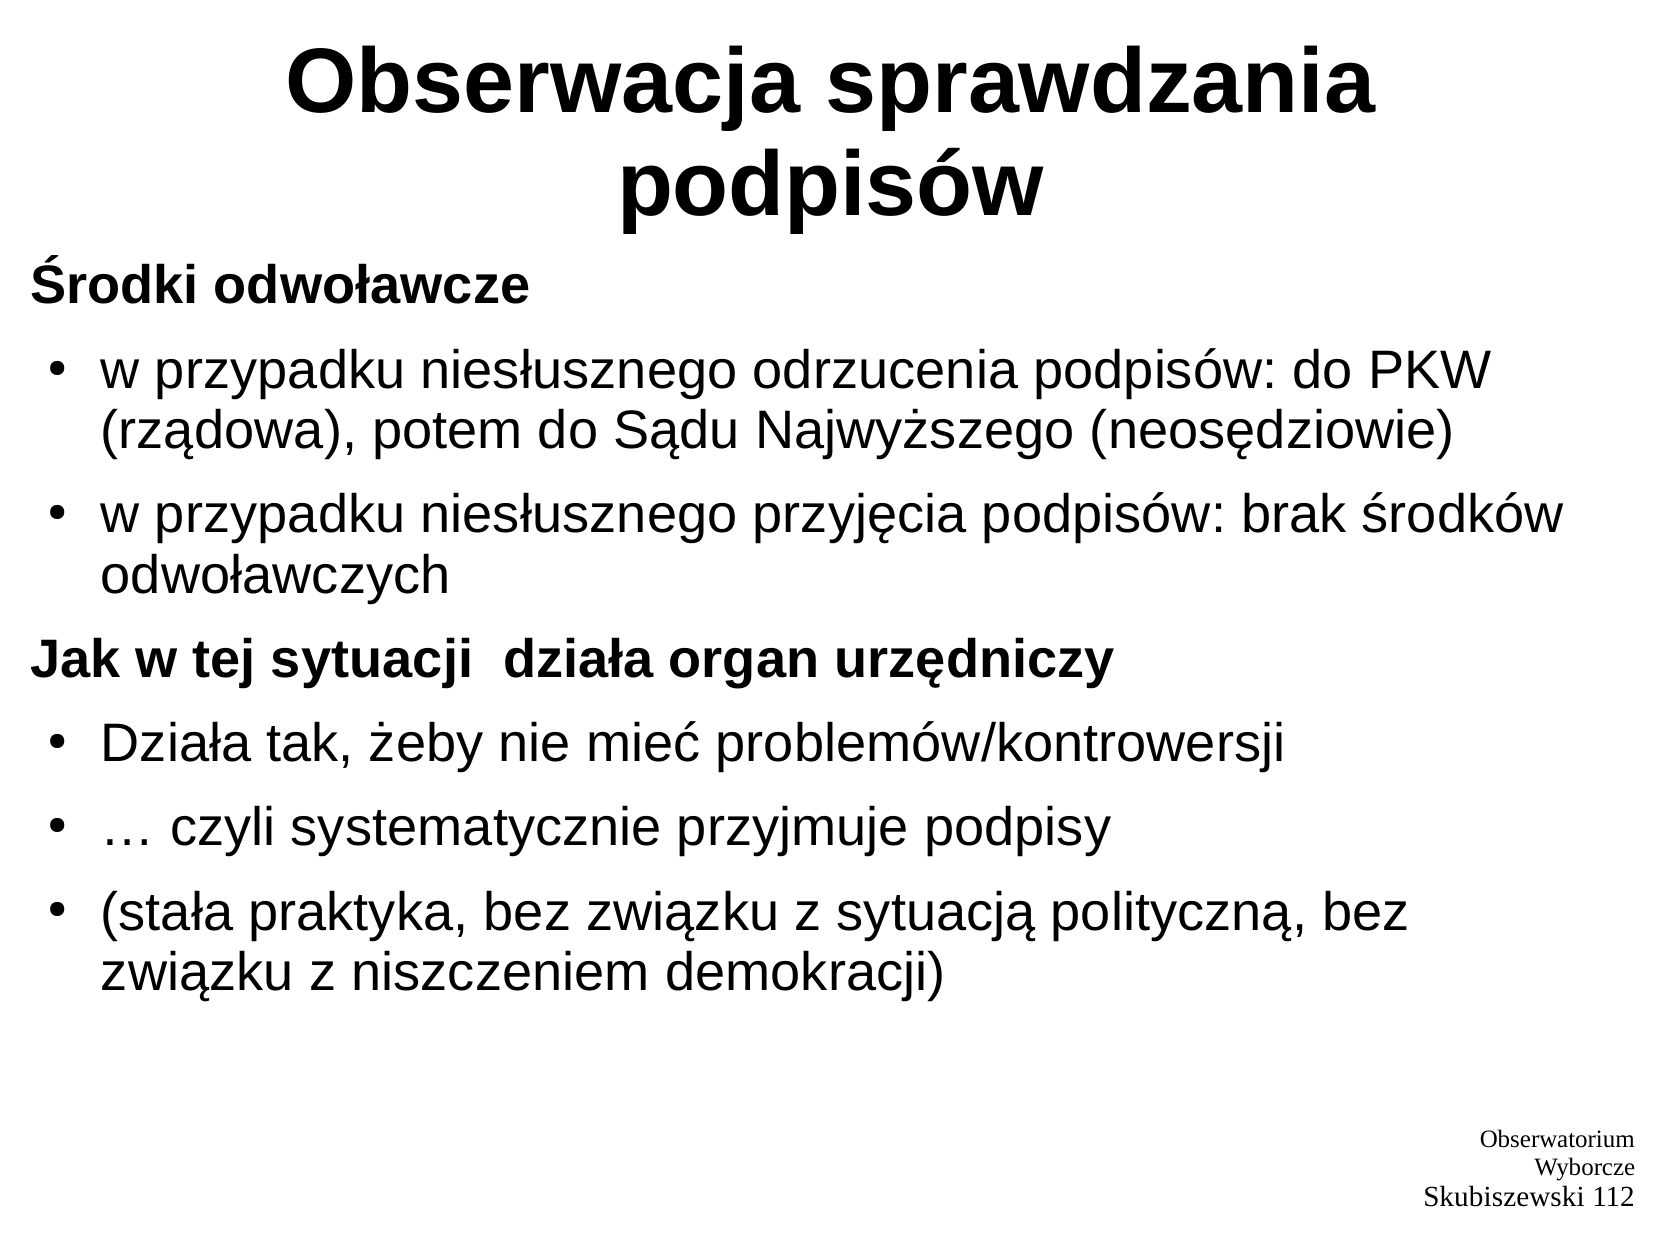

# Obserwacja sprawdzania podpisów
Środki odwoławcze
w przypadku niesłusznego odrzucenia podpisów: do PKW (rządowa), potem do Sądu Najwyższego (neosędziowie)
w przypadku niesłusznego przyjęcia podpisów: brak środków odwoławczych
Jak w tej sytuacji działa organ urzędniczy
Działa tak, żeby nie mieć problemów/kontrowersji
… czyli systematycznie przyjmuje podpisy
(stała praktyka, bez związku z sytuacją polityczną, bez związku z niszczeniem demokracji)
112